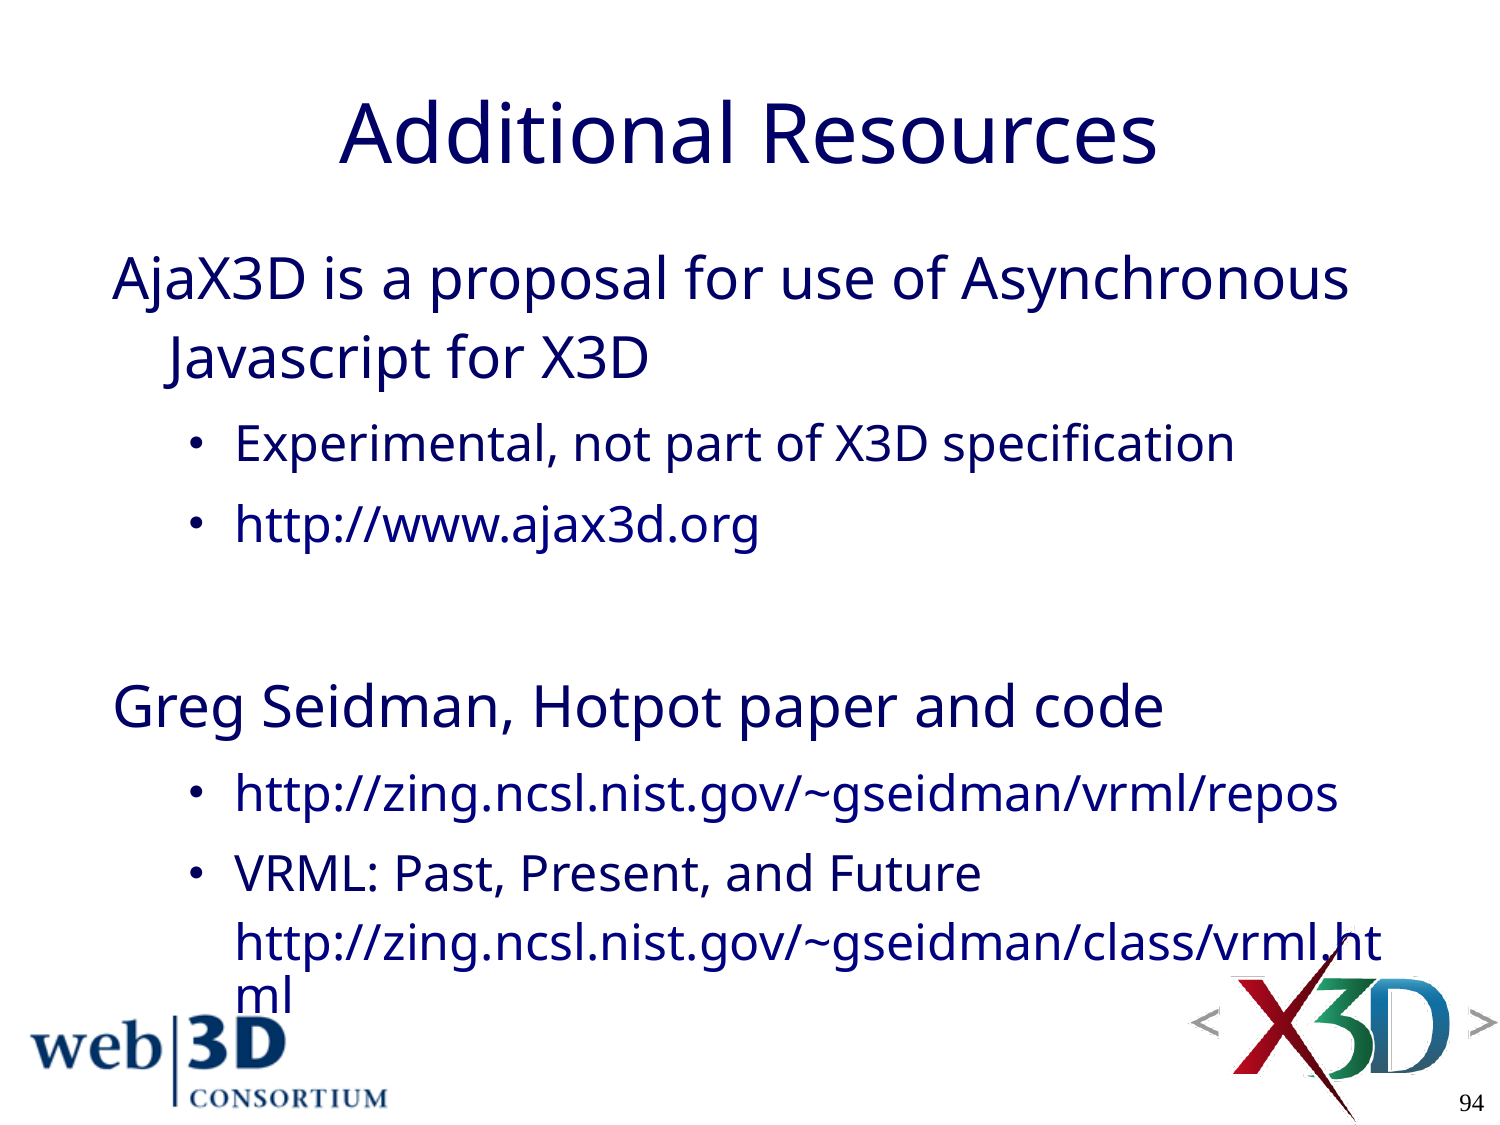

# Additional Resources
AjaX3D is a proposal for use of Asynchronous Javascript for X3D
Experimental, not part of X3D specification
http://www.ajax3d.org
Greg Seidman, Hotpot paper and code
http://zing.ncsl.nist.gov/~gseidman/vrml/repos
VRML: Past, Present, and Futurehttp://zing.ncsl.nist.gov/~gseidman/class/vrml.html